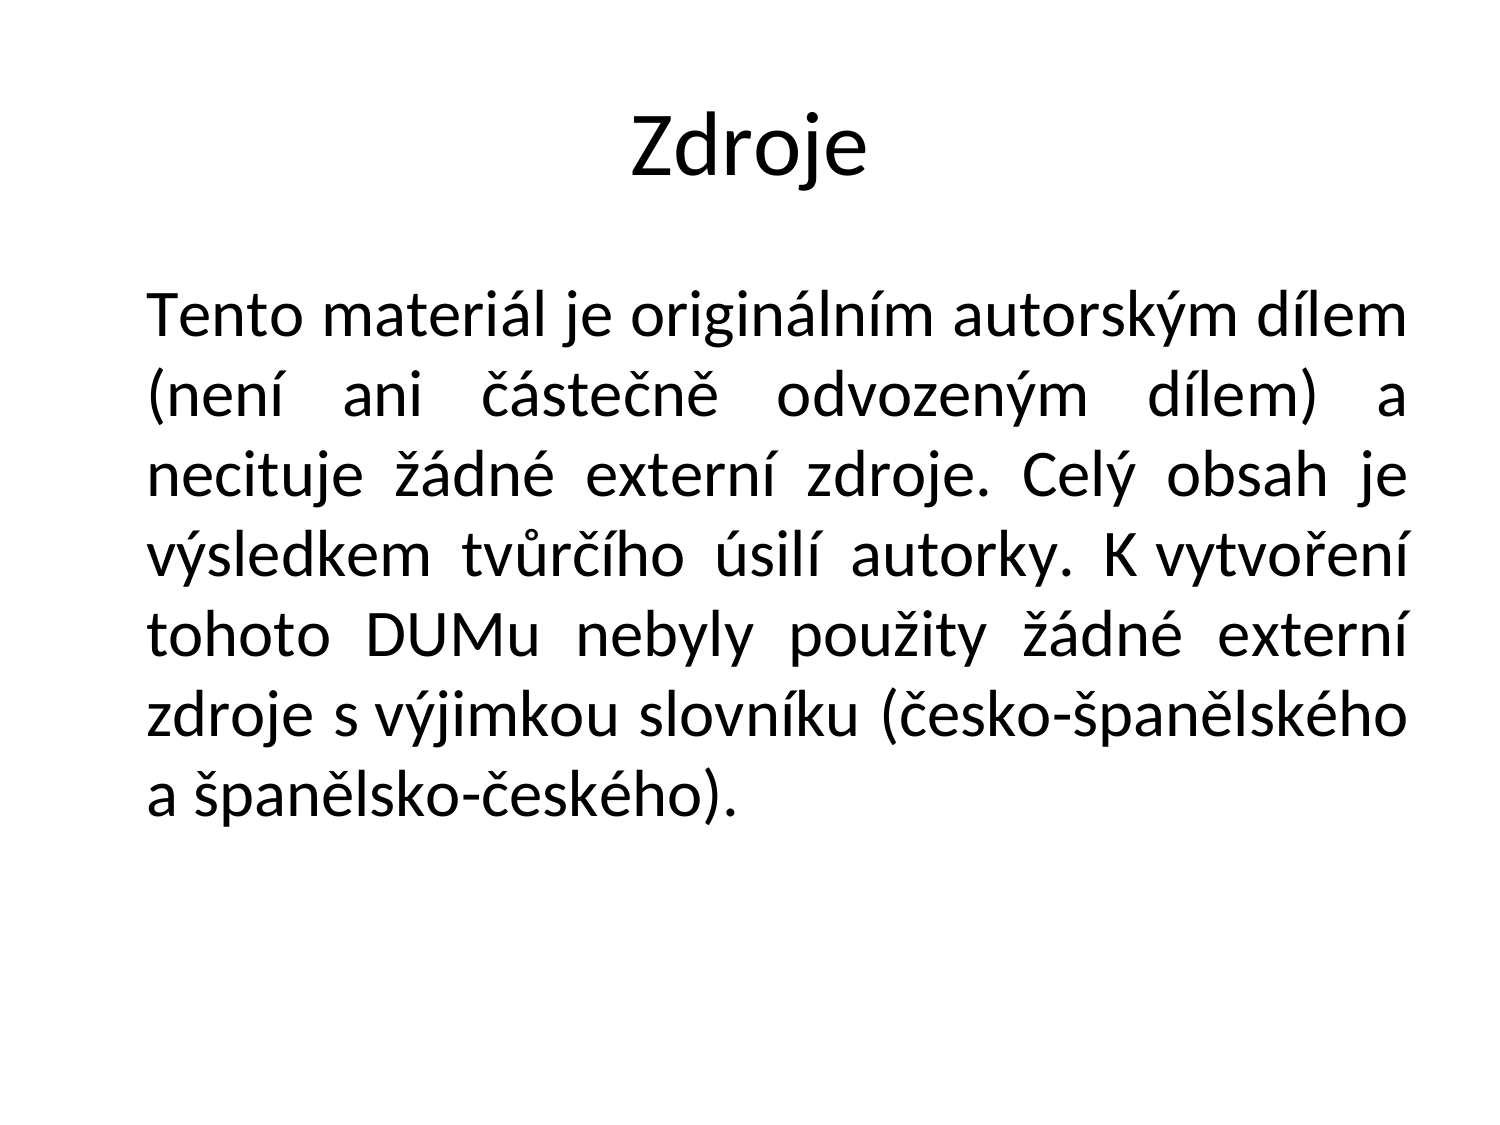

# Zdroje
Tento materiál je originálním autorským dílem (není ani částečně odvozeným dílem) a necituje žádné externí zdroje. Celý obsah je výsledkem tvůrčího úsilí autorky. K vytvoření tohoto DUMu nebyly použity žádné externí zdroje s výjimkou slovníku (česko-španělského a španělsko-českého).